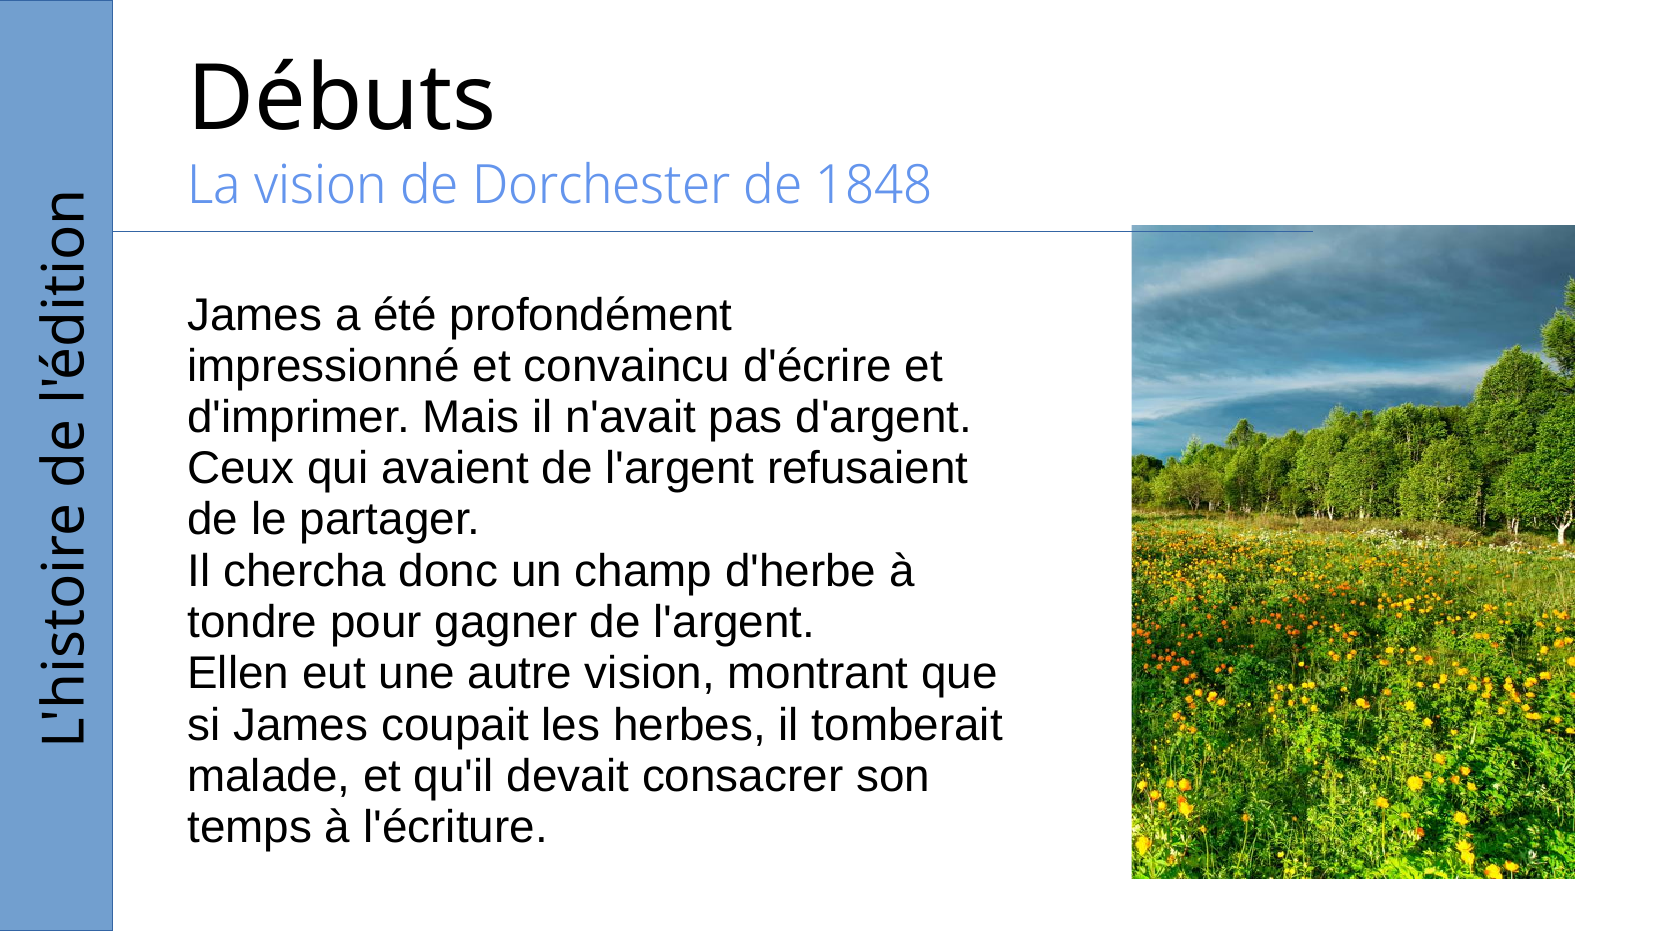

Débuts
La vision de Dorchester de 1848
# James a été profondément impressionné et convaincu d'écrire et d'imprimer. Mais il n'avait pas d'argent. Ceux qui avaient de l'argent refusaient de le partager.
Il chercha donc un champ d'herbe à tondre pour gagner de l'argent.
Ellen eut une autre vision, montrant que si James coupait les herbes, il tomberait malade, et qu'il devait consacrer son temps à l'écriture.
L'histoire de l'édition